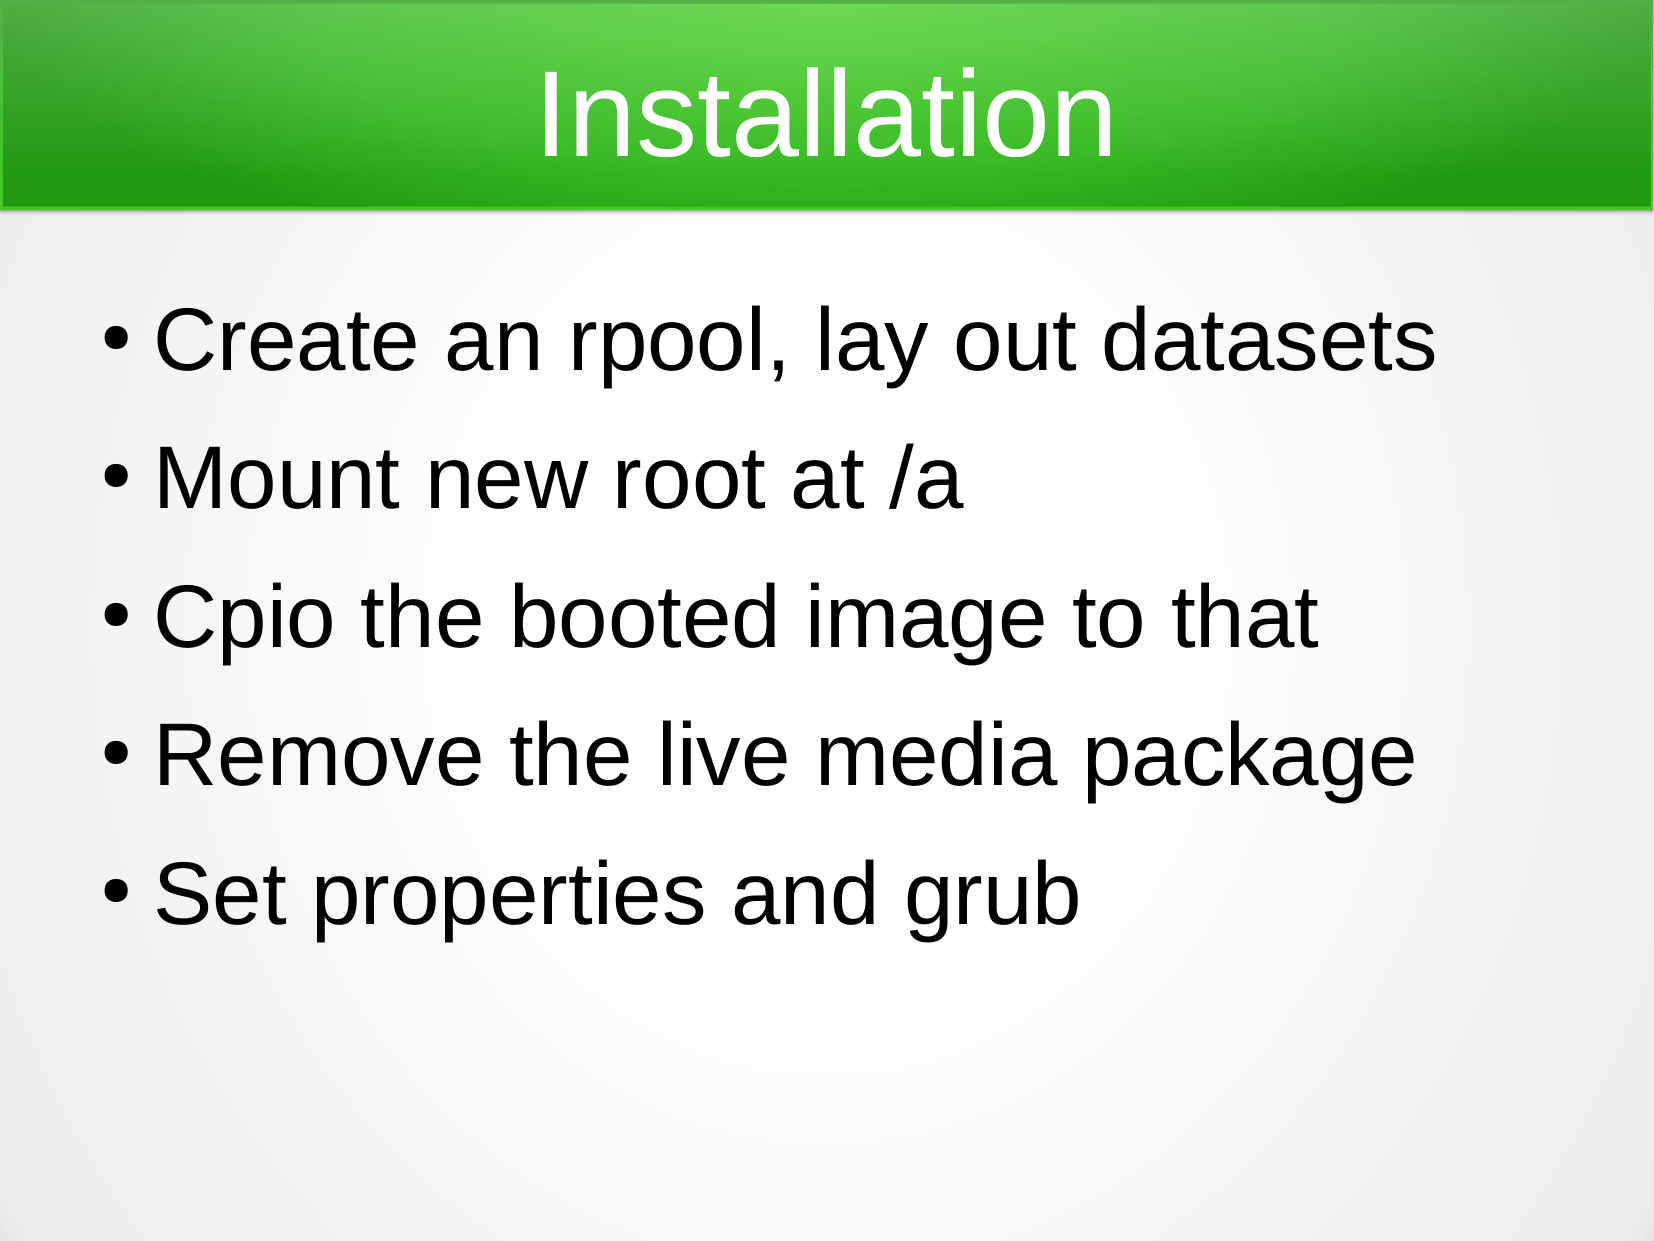

# Installation
Create an rpool, lay out datasets
Mount new root at /a
Cpio the booted image to that
Remove the live media package
Set properties and grub